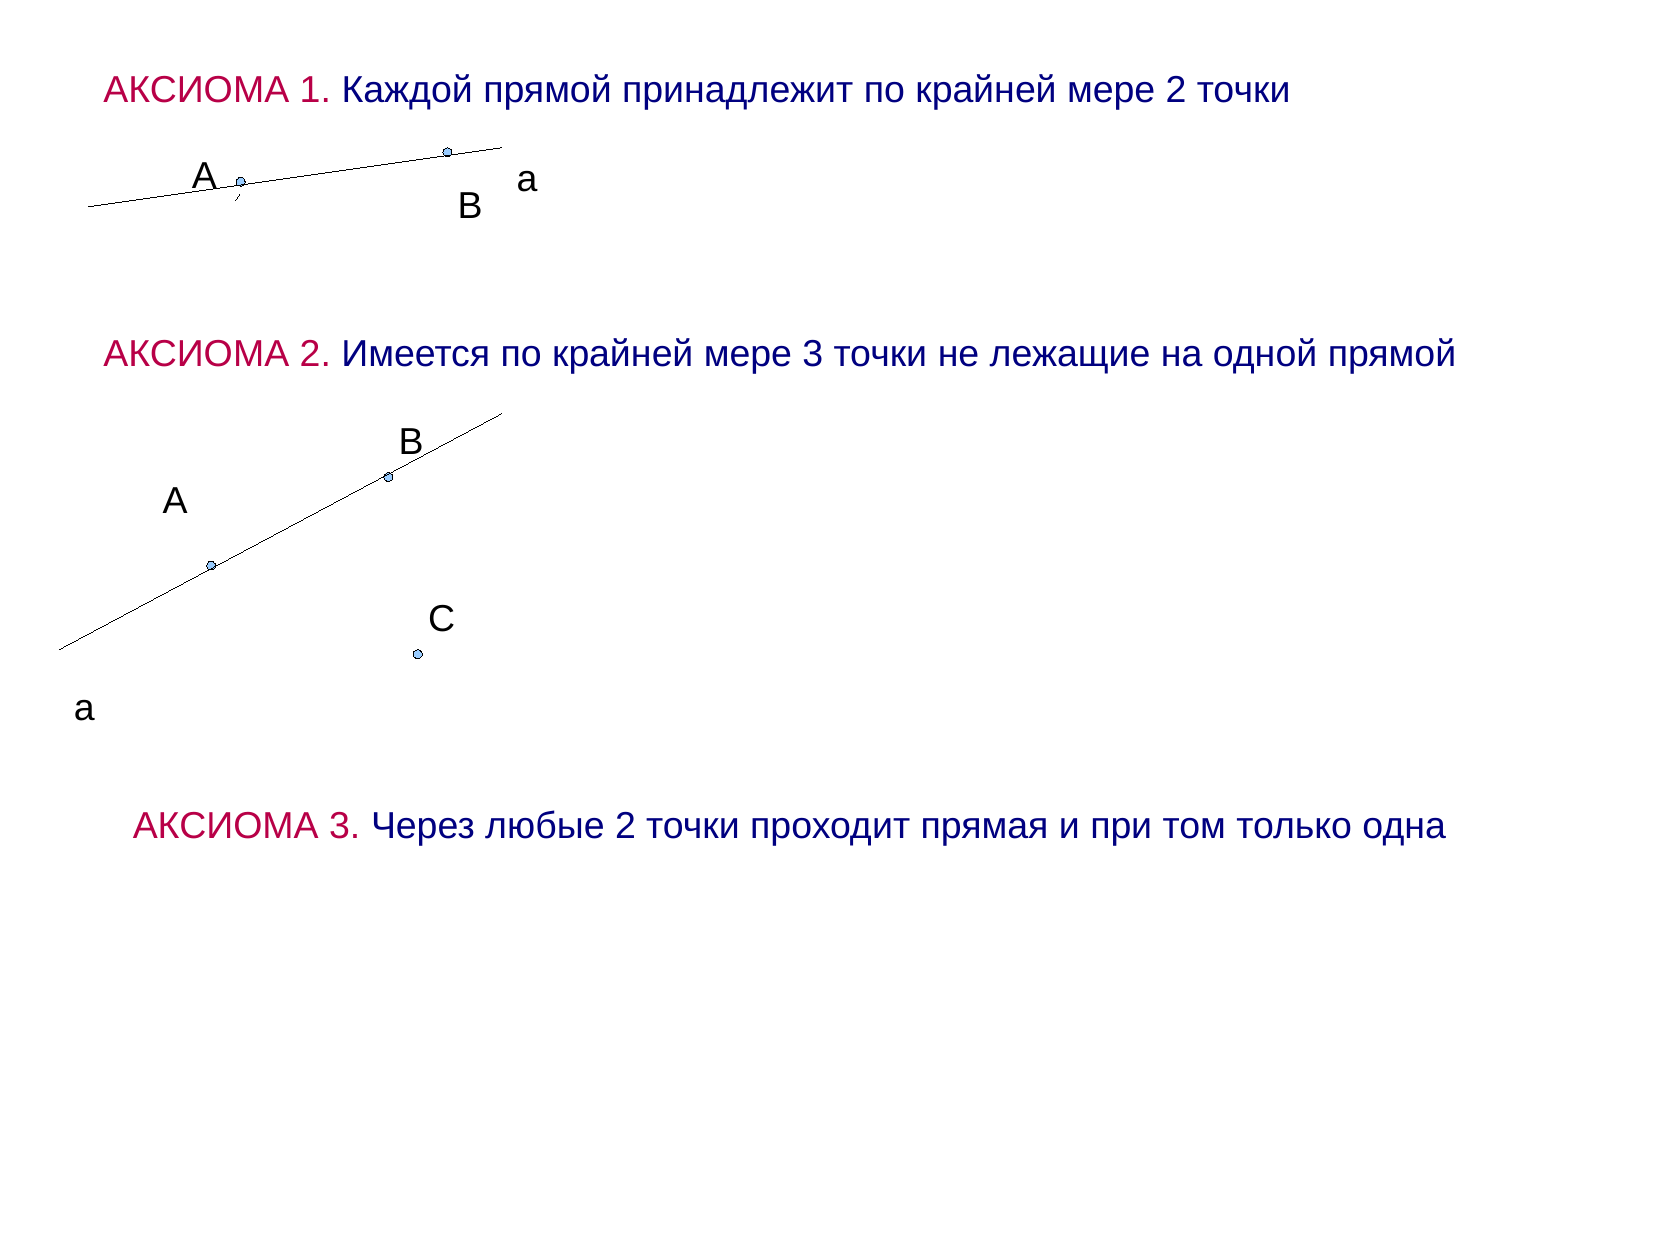

АКСИОМА 1. Каждой прямой принадлежит по крайней мере 2 точки
А
а
В
АКСИОМА 2. Имеется по крайней мере 3 точки не лежащие на одной прямой
В
А
С
а
АКСИОМА 3. Через любые 2 точки проходит прямая и при том только одна